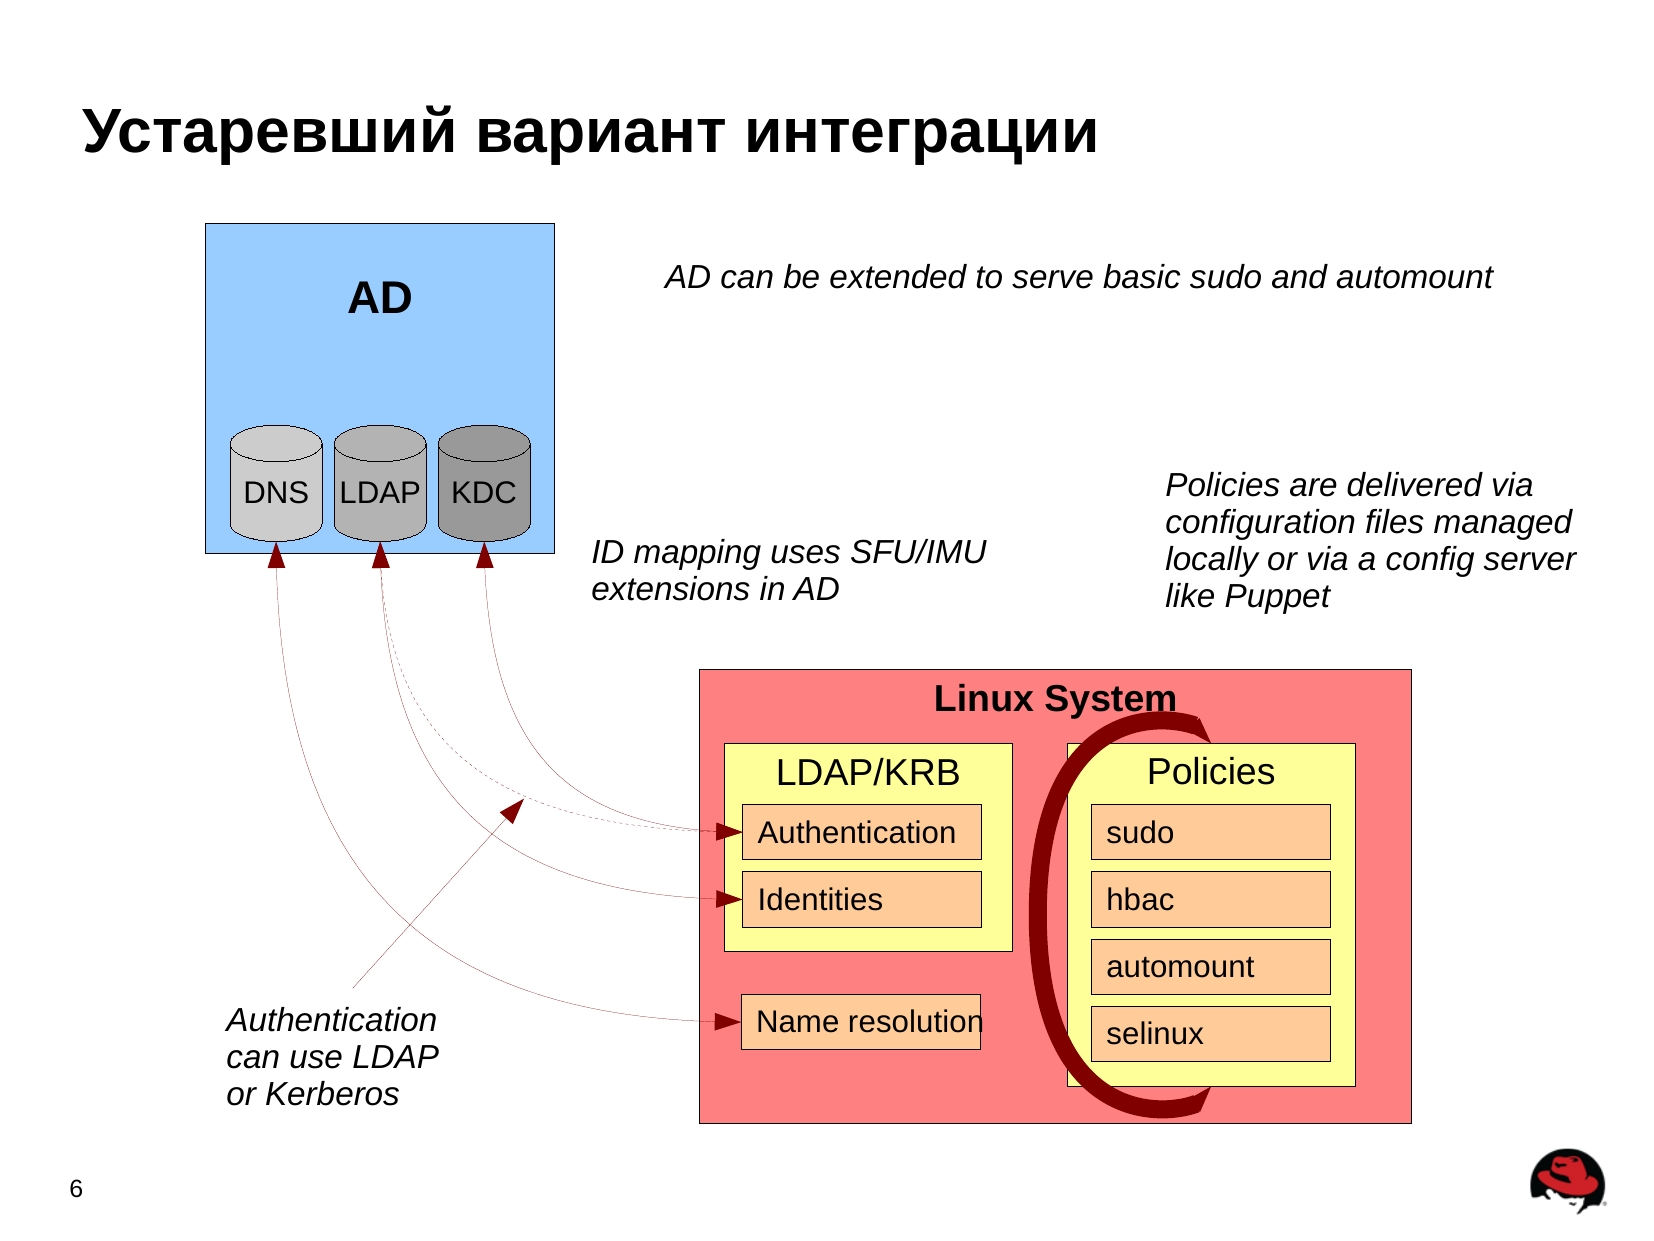

# Устаревший вариант интеграции
AD
AD can be extended to serve basic sudo and automount
DNS
LDAP
KDC
Policies are delivered via configuration files managed locally or via a config server like Puppet
ID mapping uses SFU/IMU extensions in AD
Linux System
LDAP/KRB
Policies
Authentication
sudo
Identities
hbac
automount
Authentication can use LDAP or Kerberos
Name resolution
selinux